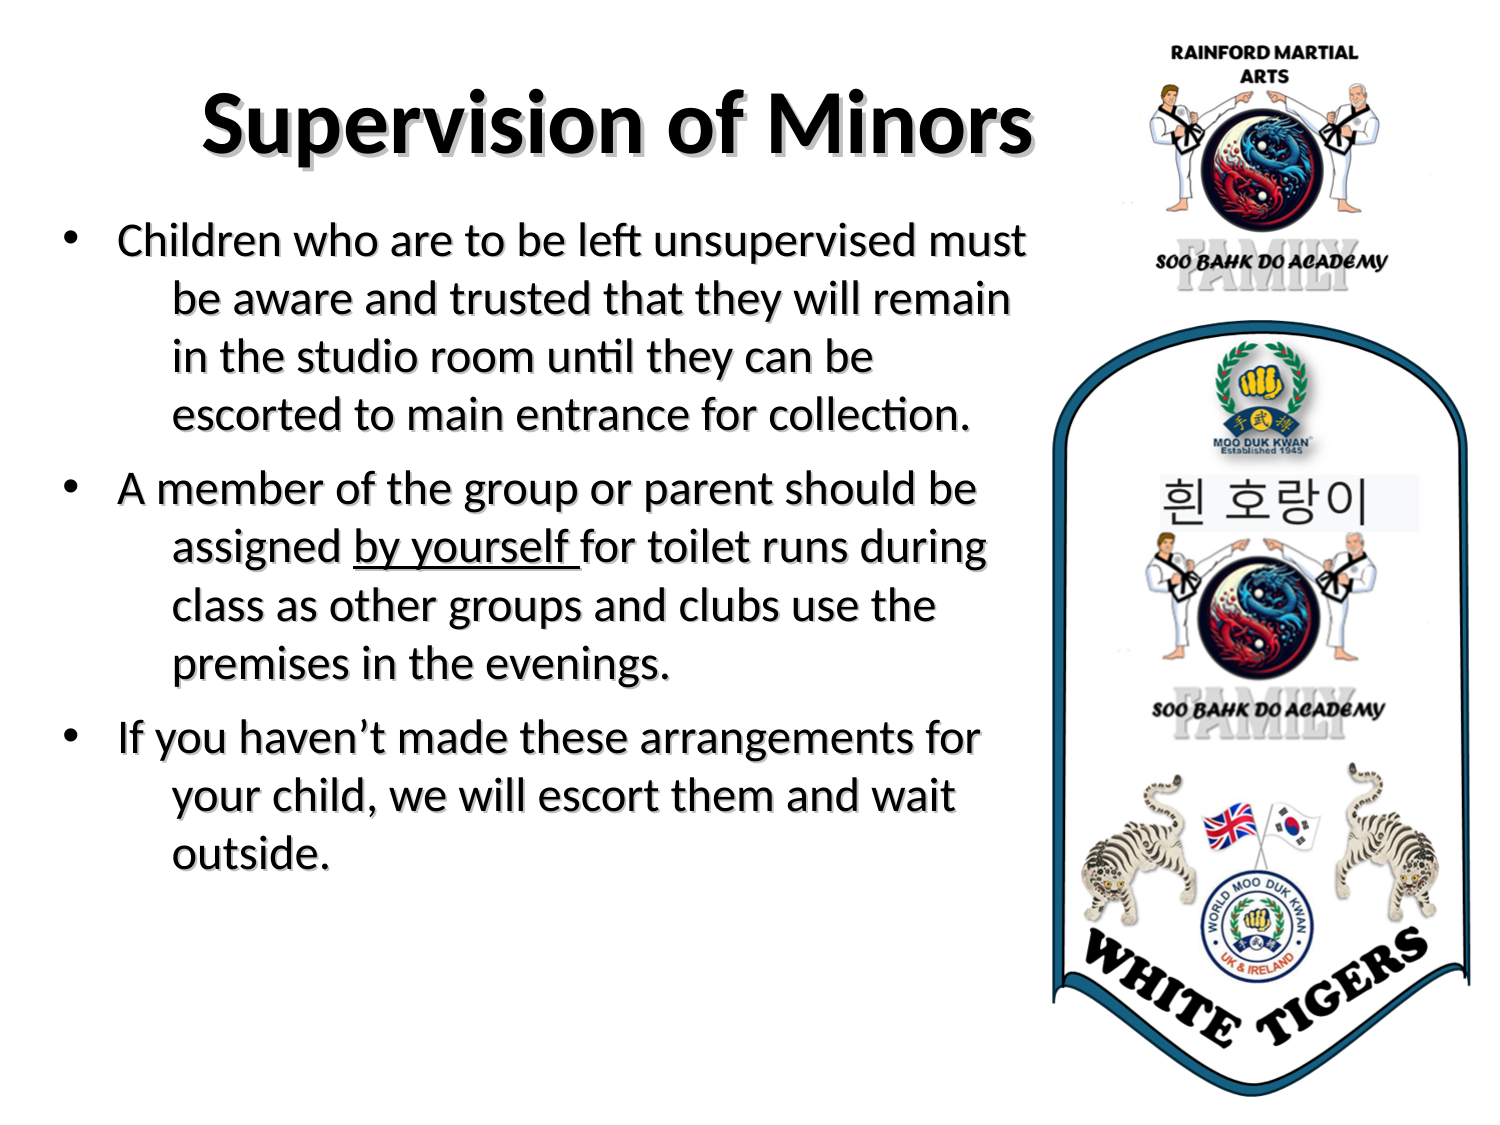

# Supervision of Minors
Children who are to be left unsupervised must be aware and trusted that they will remain in the studio room until they can be escorted to main entrance for collection.
A member of the group or parent should be assigned by yourself for toilet runs during class as other groups and clubs use the premises in the evenings.
If you haven’t made these arrangements for your child, we will escort them and wait outside.